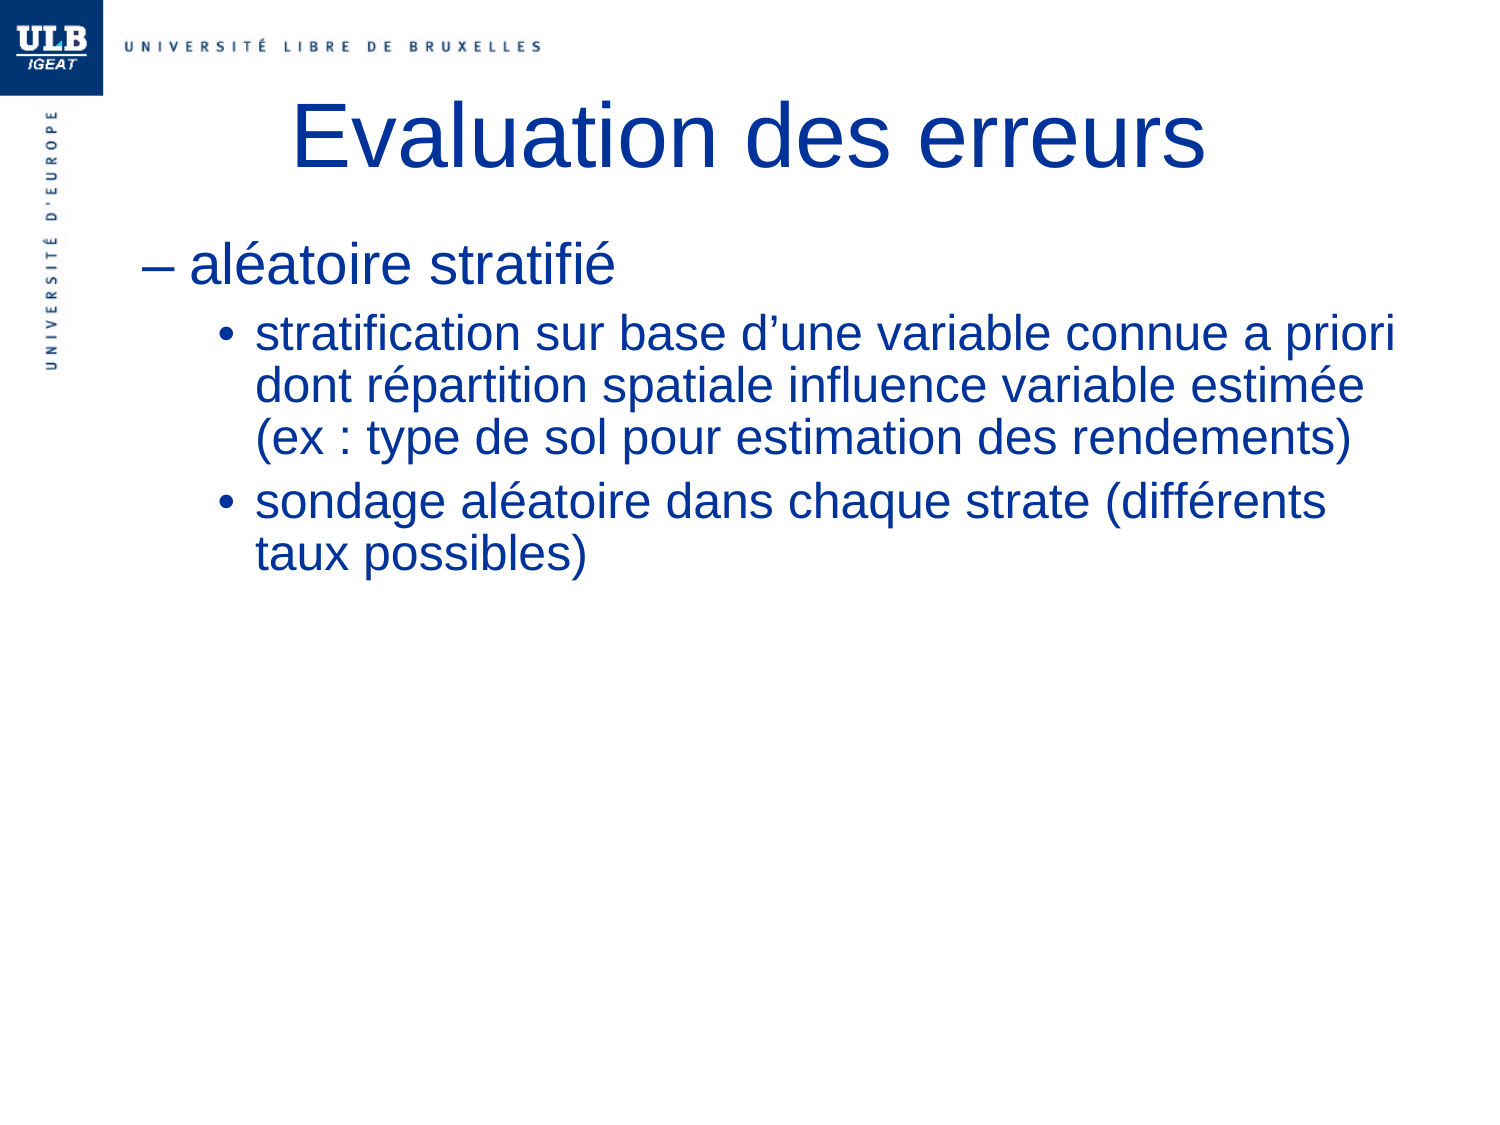

# Evaluation des erreurs
aléatoire stratifié
stratification sur base d’une variable connue a priori dont répartition spatiale influence variable estimée (ex : type de sol pour estimation des rendements)
sondage aléatoire dans chaque strate (différents taux possibles)